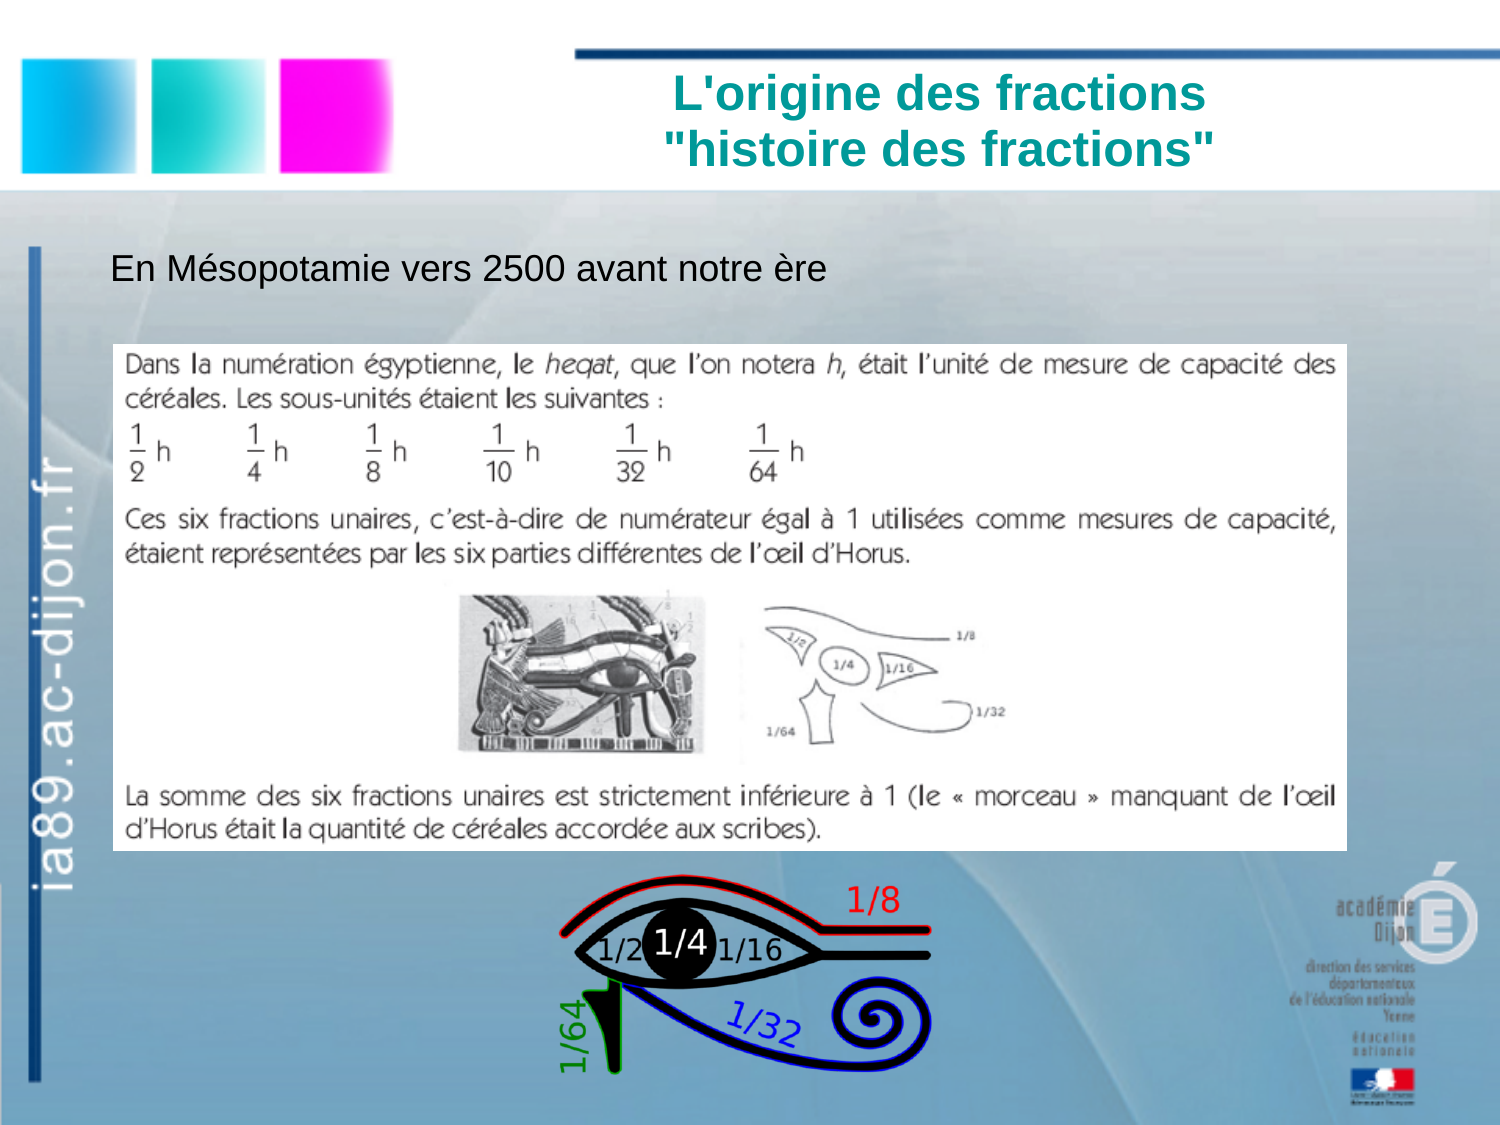

# L'origine des fractions "histoire des fractions"
En Mésopotamie vers 2500 avant notre ère